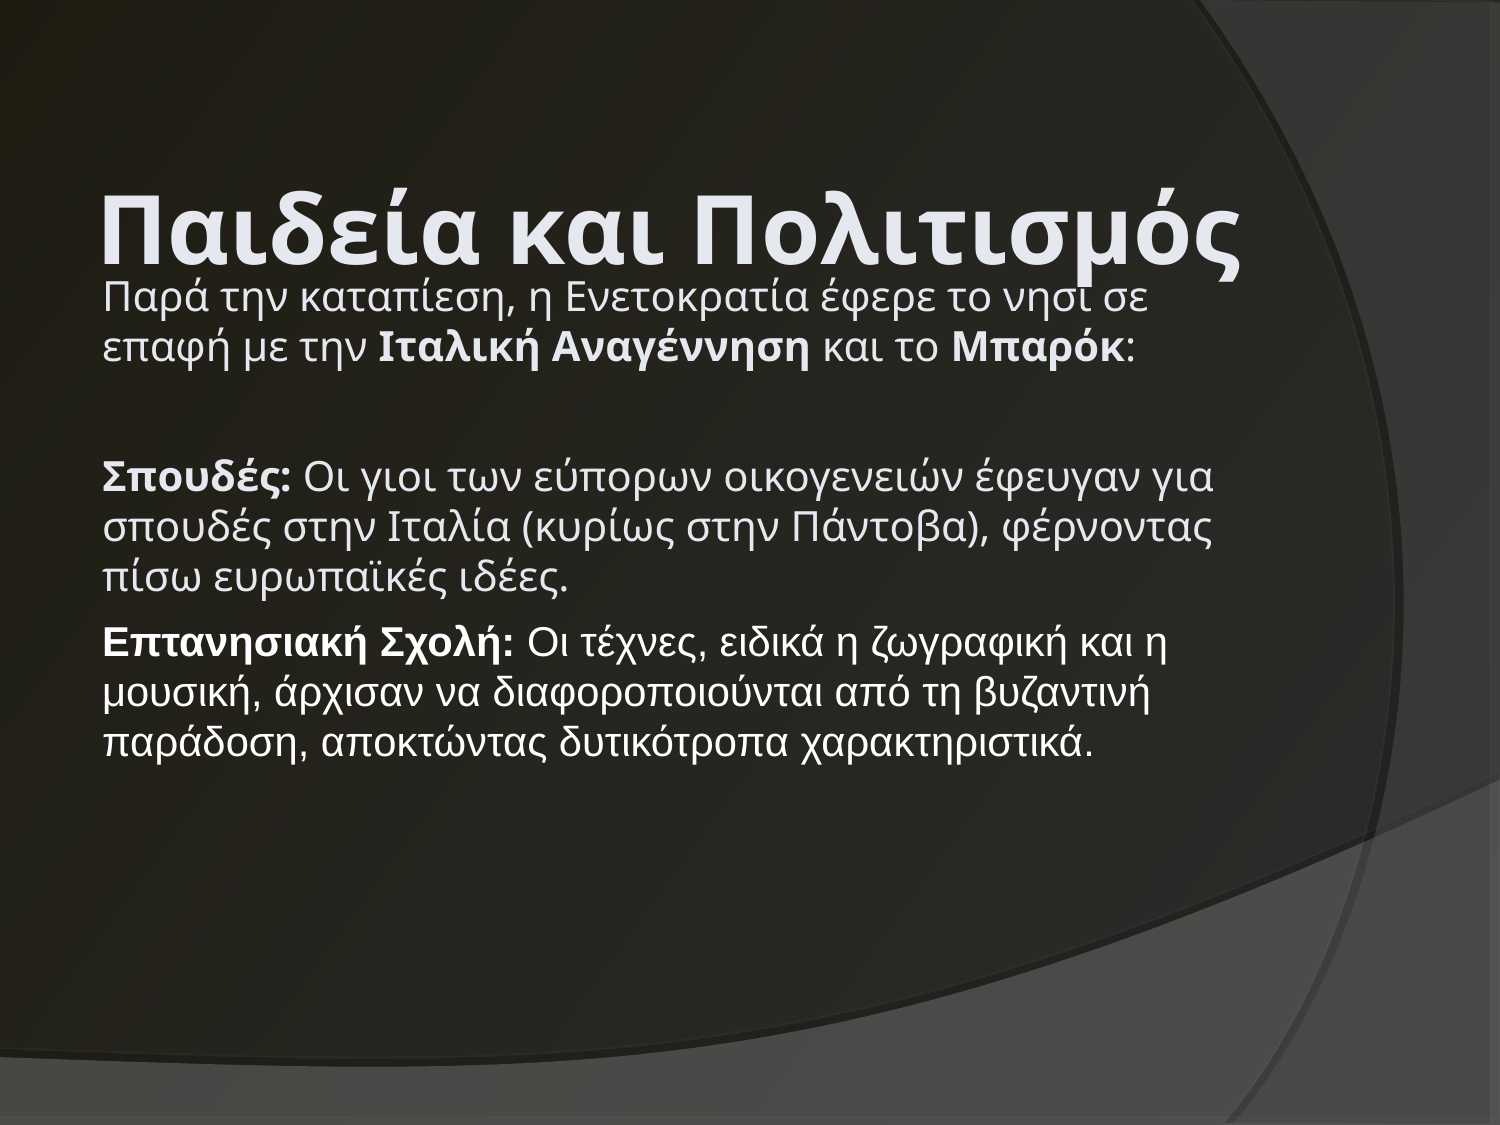

# Παιδεία και Πολιτισμός
Παρά την καταπίεση, η Ενετοκρατία έφερε το νησί σε επαφή με την Ιταλική Αναγέννηση και το Μπαρόκ:
Σπουδές: Οι γιοι των εύπορων οικογενειών έφευγαν για σπουδές στην Ιταλία (κυρίως στην Πάντοβα), φέρνοντας πίσω ευρωπαϊκές ιδέες.
Επτανησιακή Σχολή: Οι τέχνες, ειδικά η ζωγραφική και η μουσική, άρχισαν να διαφοροποιούνται από τη βυζαντινή παράδοση, αποκτώντας δυτικότροπα χαρακτηριστικά.